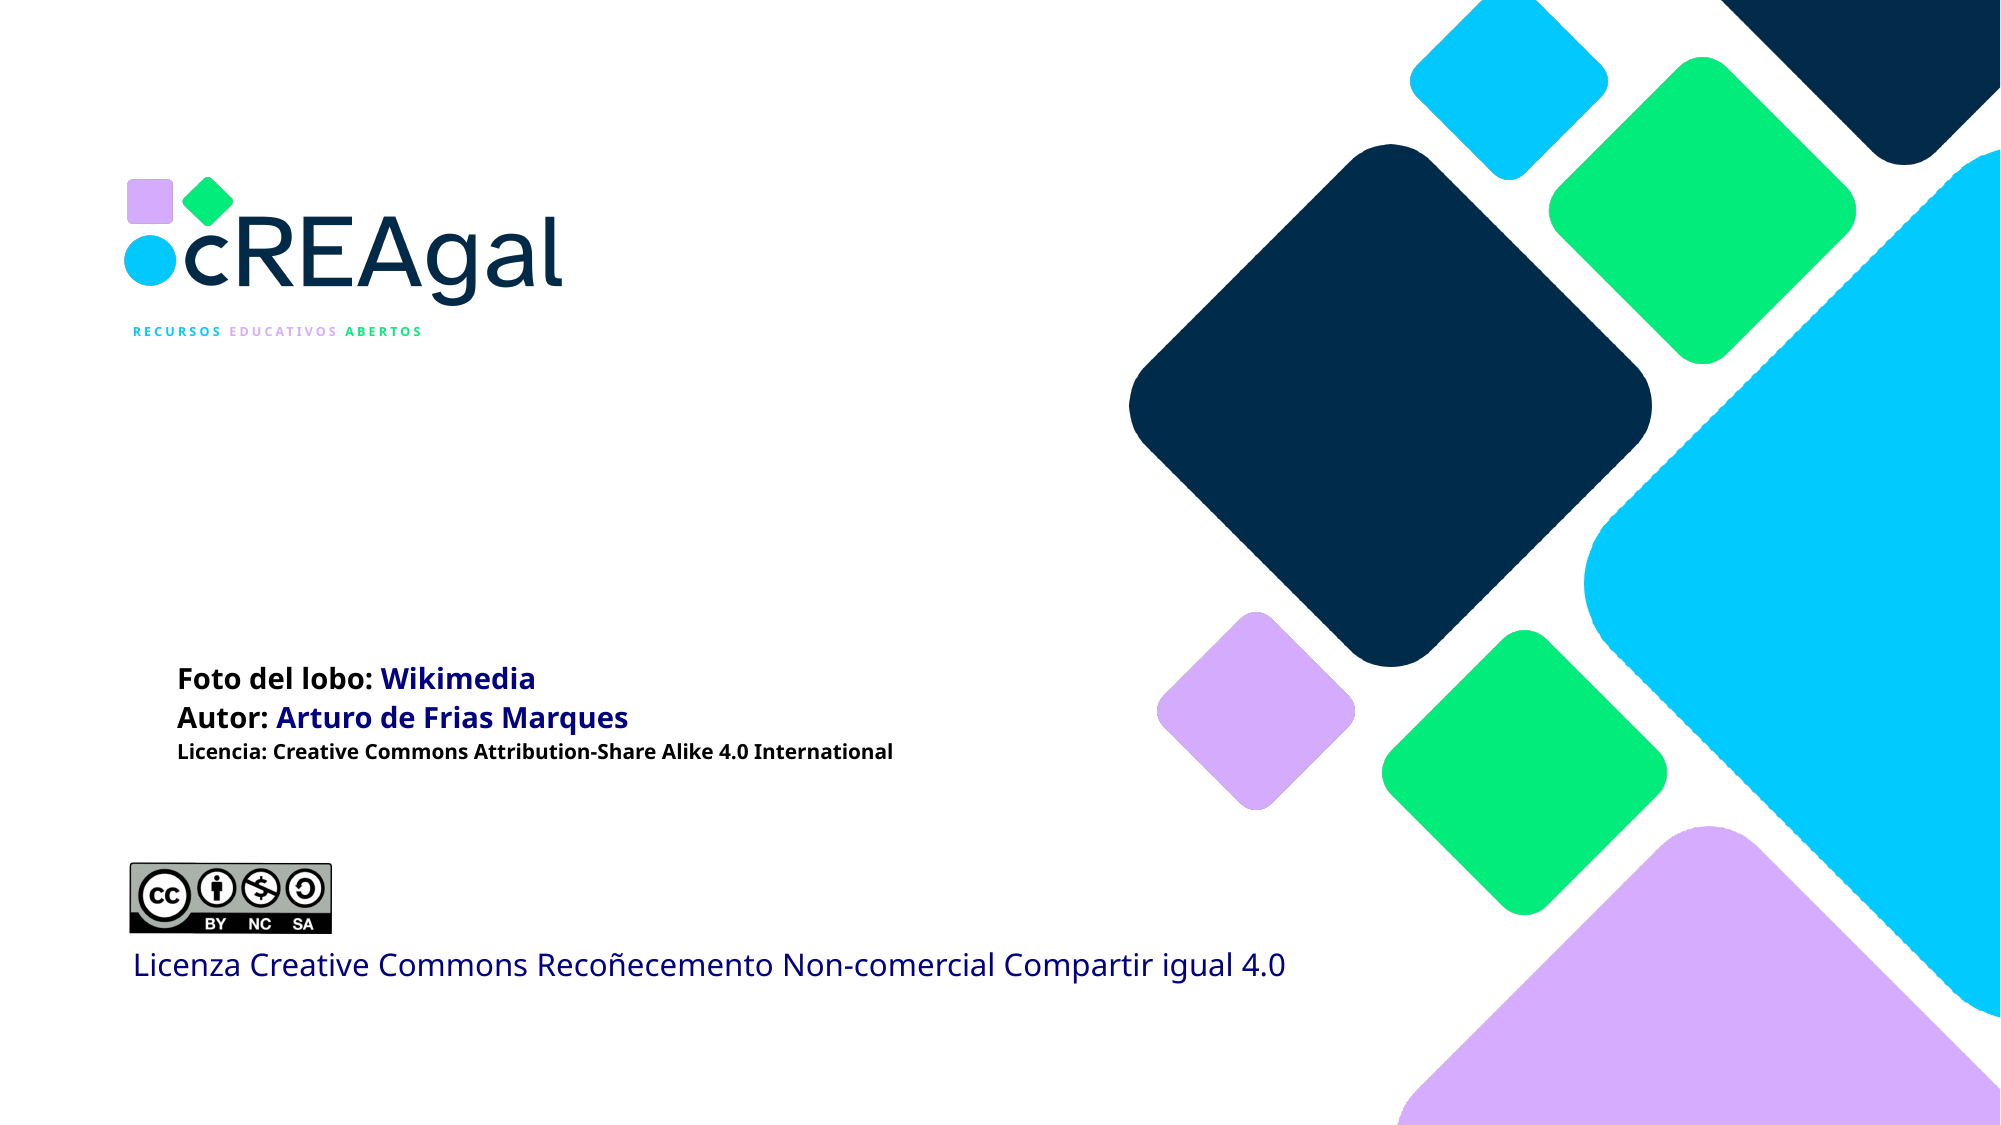

Foto del lobo: Wikimedia
Autor: Arturo de Frias Marques
Licencia: Creative Commons Attribution-Share Alike 4.0 International
Licenza Creative Commons Recoñecemento Non-comercial Compartir igual 4.0